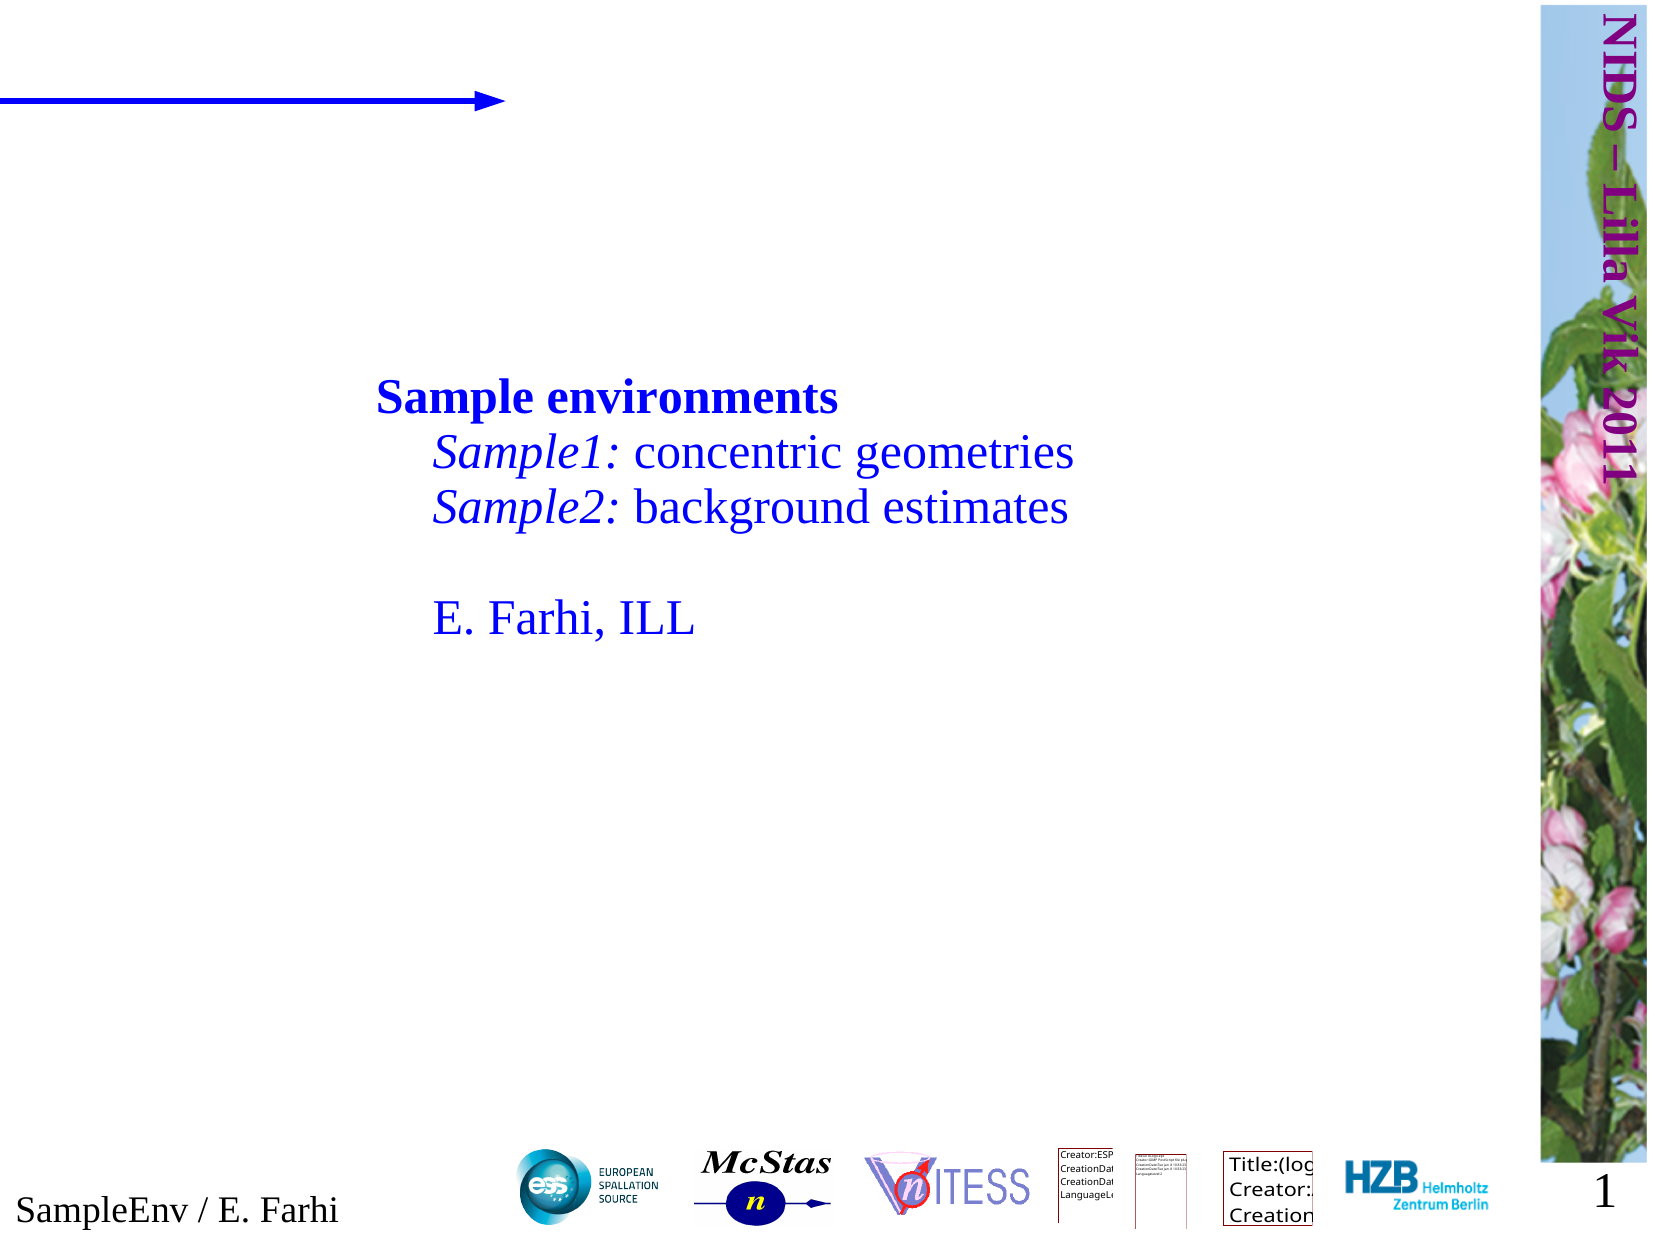

Sample environments
Sample1: concentric geometries
Sample2: background estimates
E. Farhi, ILL